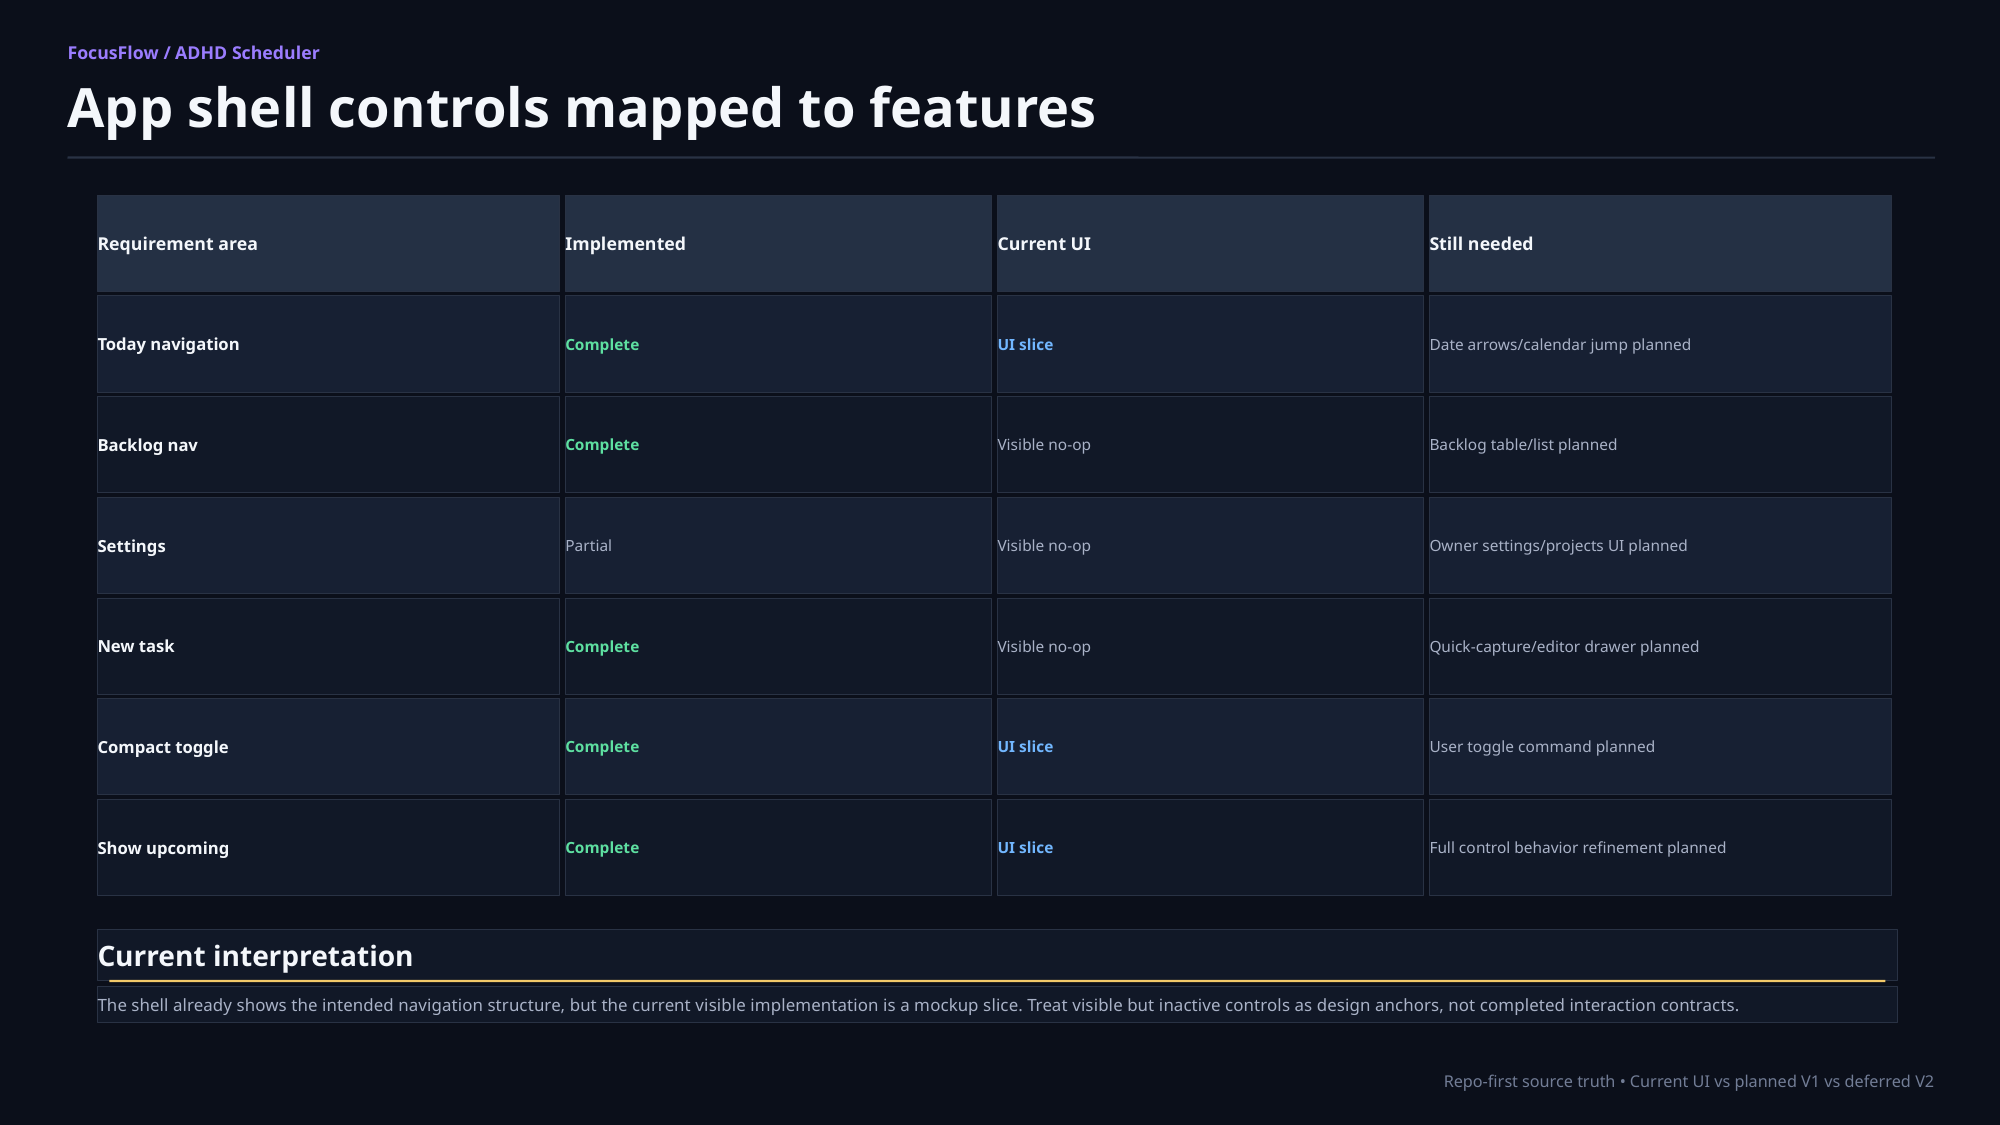

FocusFlow / ADHD Scheduler
App shell controls mapped to features
Requirement area
Implemented
Current UI
Still needed
Today navigation
Complete
UI slice
Date arrows/calendar jump planned
Backlog nav
Complete
Visible no-op
Backlog table/list planned
Settings
Partial
Visible no-op
Owner settings/projects UI planned
New task
Complete
Visible no-op
Quick-capture/editor drawer planned
Compact toggle
Complete
UI slice
User toggle command planned
Show upcoming
Complete
UI slice
Full control behavior refinement planned
Current interpretation
The shell already shows the intended navigation structure, but the current visible implementation is a mockup slice. Treat visible but inactive controls as design anchors, not completed interaction contracts.
Repo-first source truth • Current UI vs planned V1 vs deferred V2